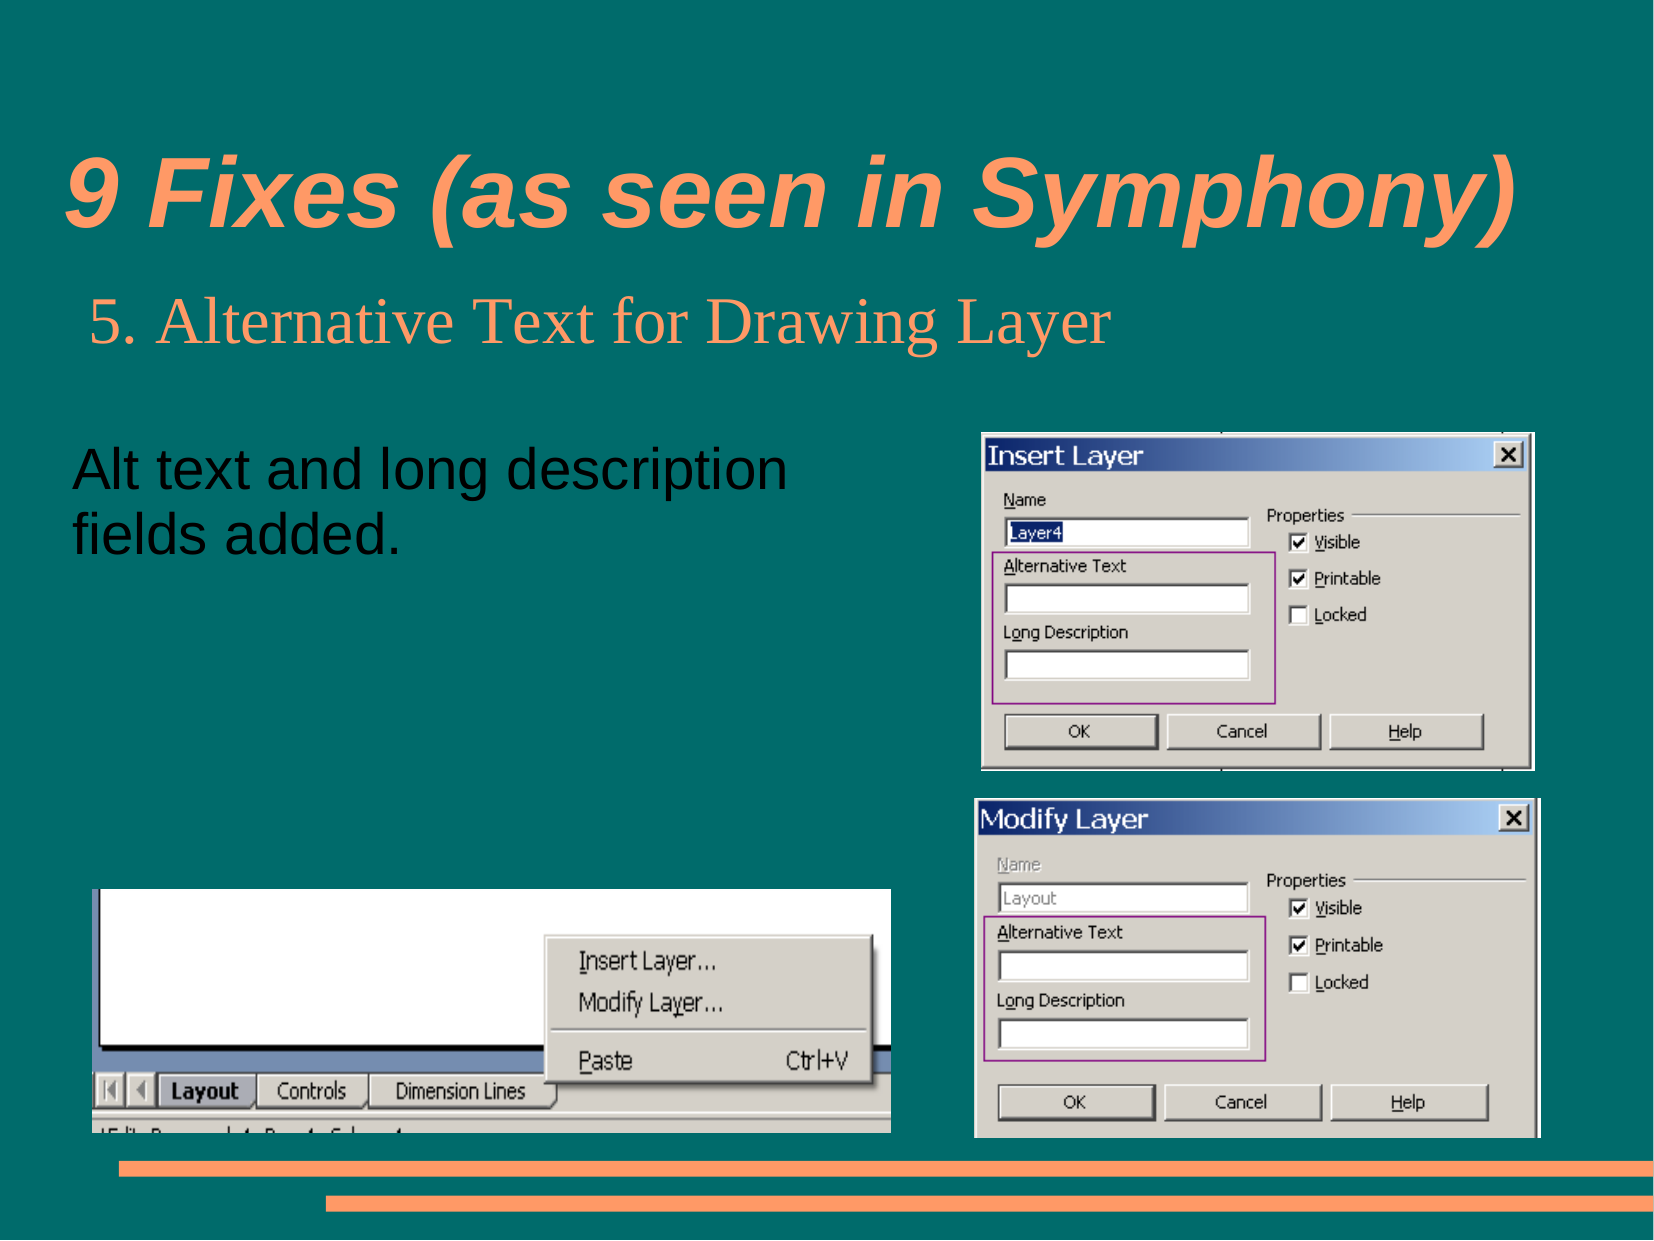

# 9 Fixes (as seen in Symphony)
5. Alternative Text for Drawing Layer
Alt text and long description fields added.